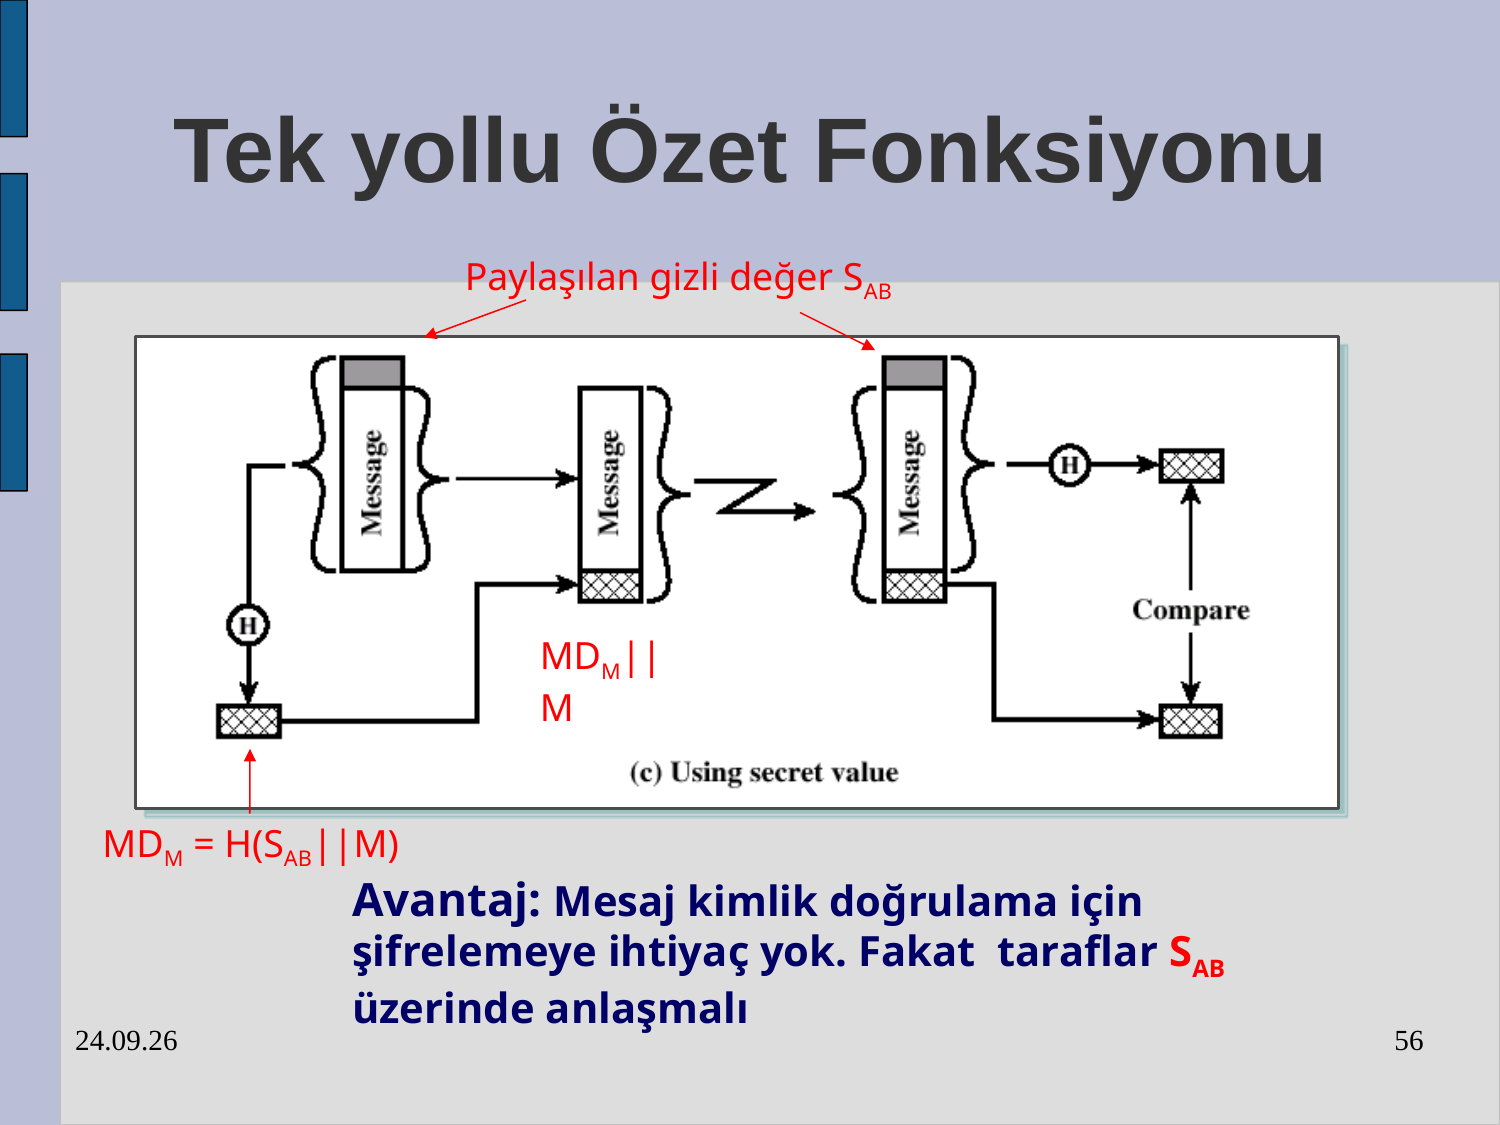

# Tek yollu Özet Fonksiyonu
Paylaşılan gizli değer SAB
MDM||M
MDM = H(SAB||M)
Avantaj: Mesaj kimlik doğrulama için şifrelemeye ihtiyaç yok. Fakat taraflar SAB üzerinde anlaşmalı
56